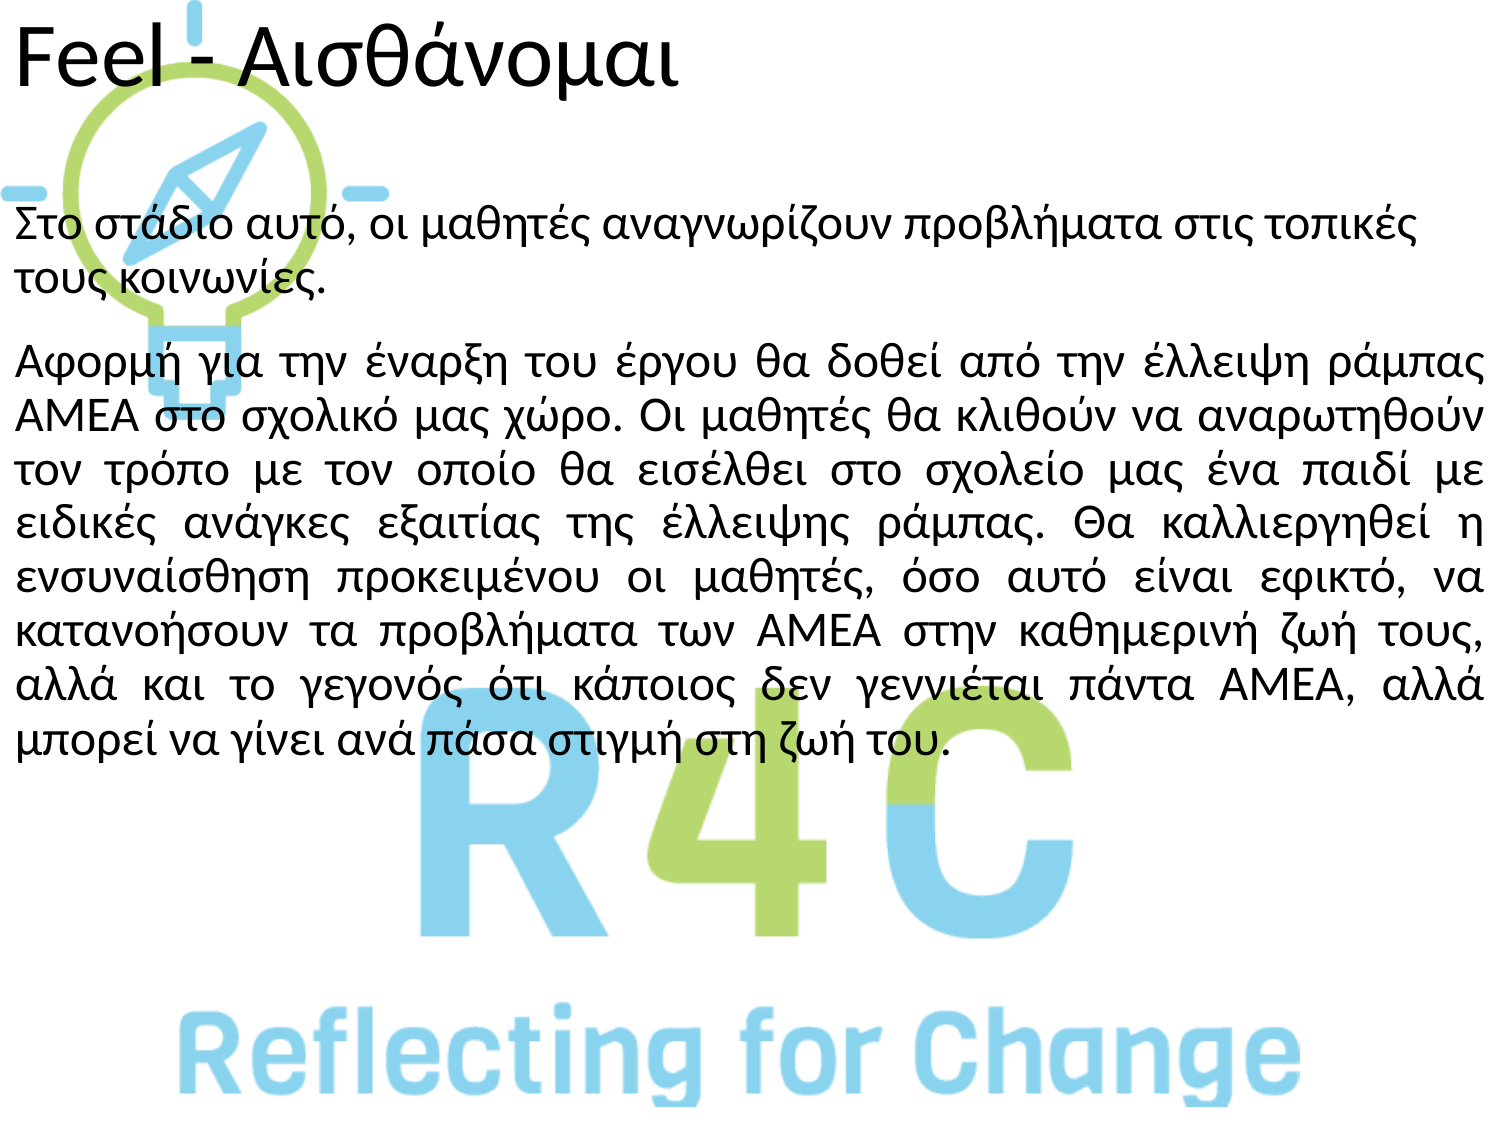

# Feel - Αισθάνομαι
Στο στάδιο αυτό, οι μαθητές αναγνωρίζουν προβλήματα στις τοπικές τους κοινωνίες.
Αφορμή για την έναρξη του έργου θα δοθεί από την έλλειψη ράμπας ΑΜΕΑ στο σχολικό μας χώρο. Οι μαθητές θα κλιθούν να αναρωτηθούν τον τρόπο με τον οποίο θα εισέλθει στο σχολείο μας ένα παιδί με ειδικές ανάγκες εξαιτίας της έλλειψης ράμπας. Θα καλλιεργηθεί η ενσυναίσθηση προκειμένου οι μαθητές, όσο αυτό είναι εφικτό, να κατανοήσουν τα προβλήματα των ΑΜΕΑ στην καθημερινή ζωή τους, αλλά και το γεγονός ότι κάποιος δεν γεννιέται πάντα ΑΜΕΑ, αλλά μπορεί να γίνει ανά πάσα στιγμή στη ζωή του.